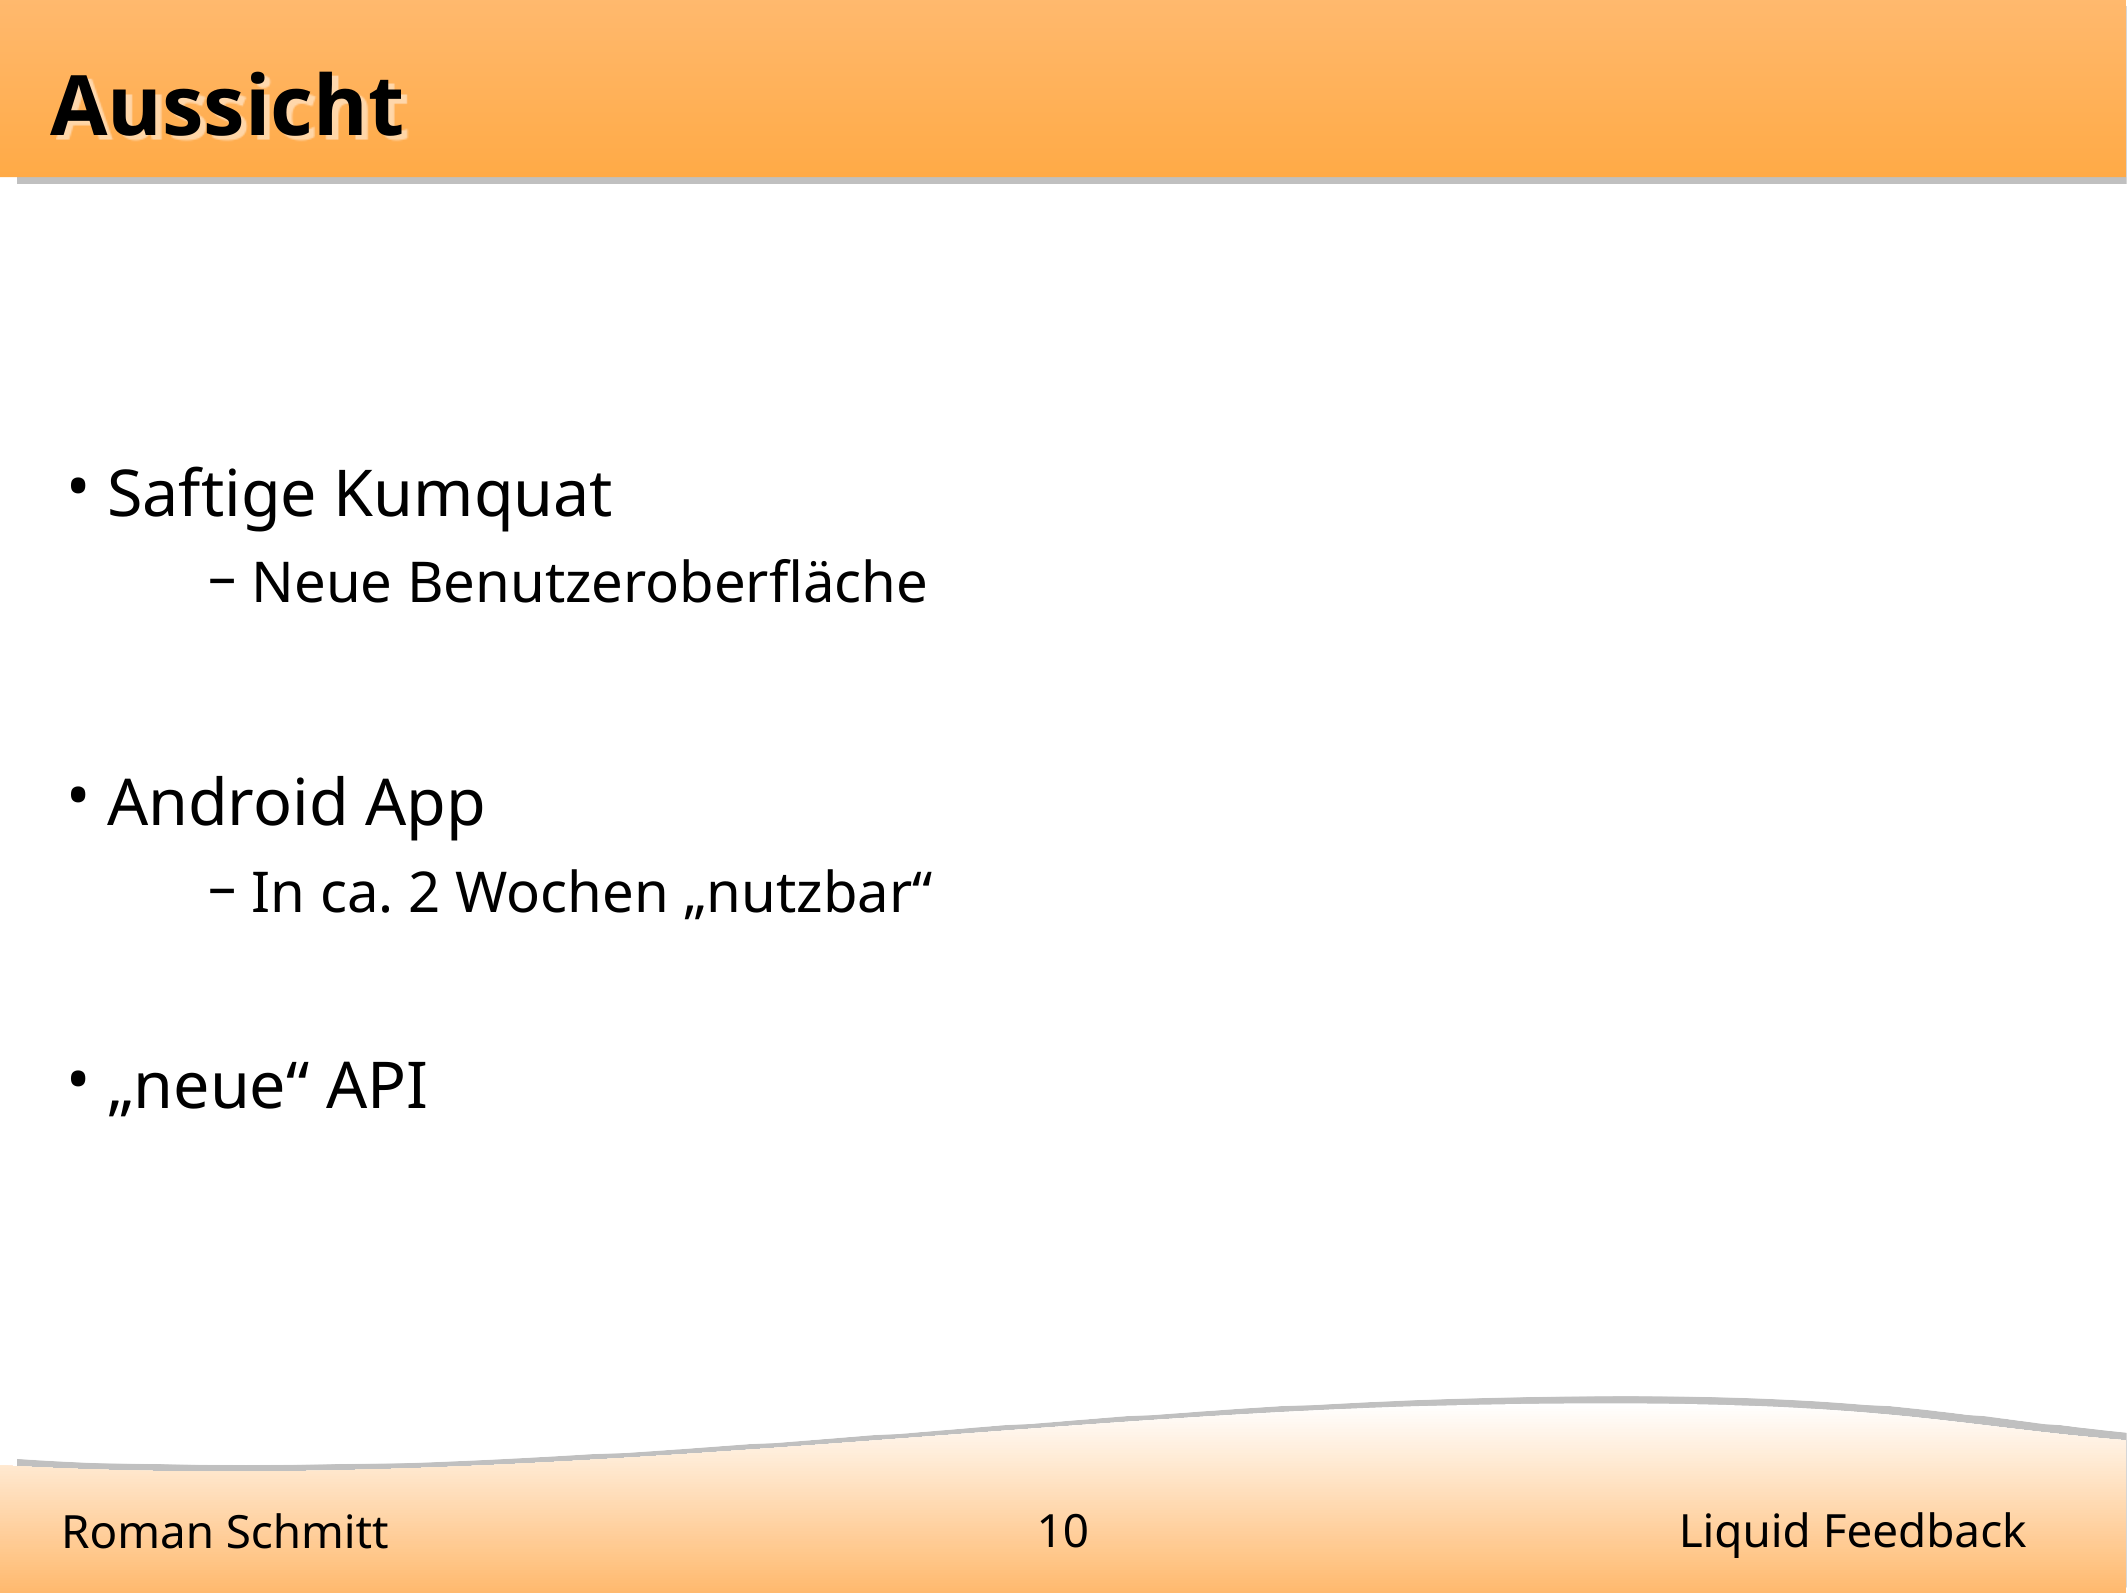

Aussicht
# Saftige Kumquat
 Neue Benutzeroberfläche
 Android App
 In ca. 2 Wochen „nutzbar“
 „neue“ API